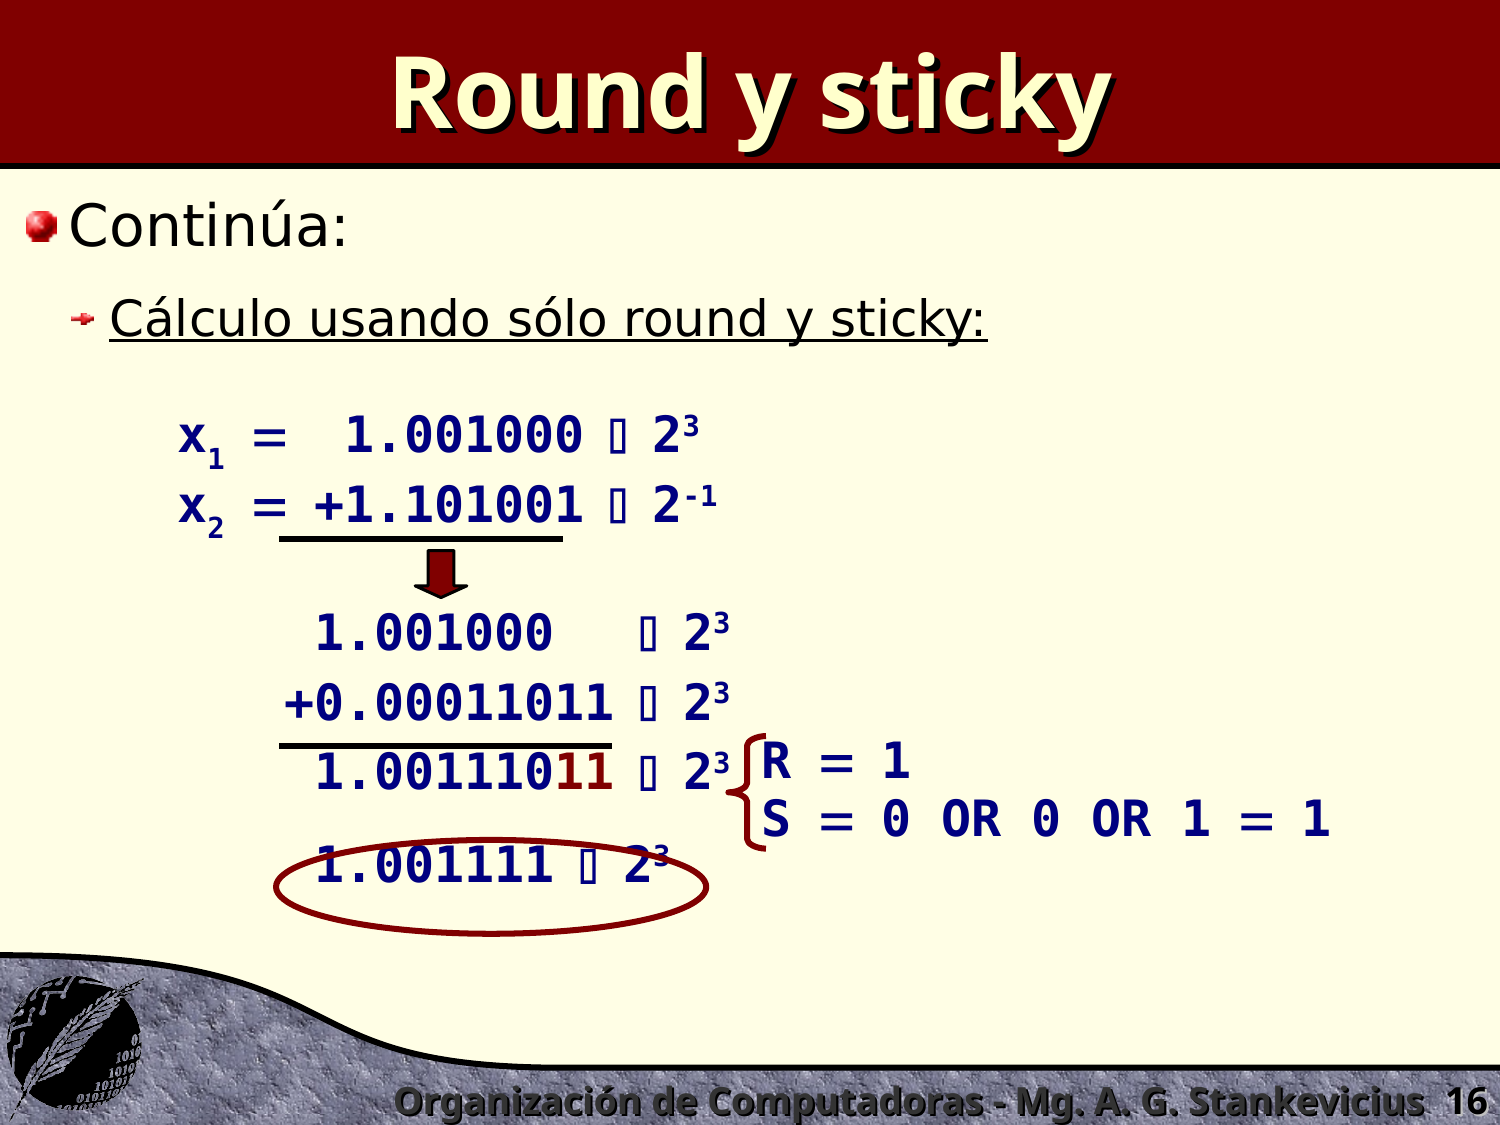

# Round y sticky
Continúa:
Cálculo usando sólo round y sticky:
x1 = 1.001000  23
x2 = +1.101001  2-1
 1.001000  23
 +0.00011011  23
 1.00111011  23
 1.001111  23
R = 1
S = 0 OR 0 OR 1 = 1
16